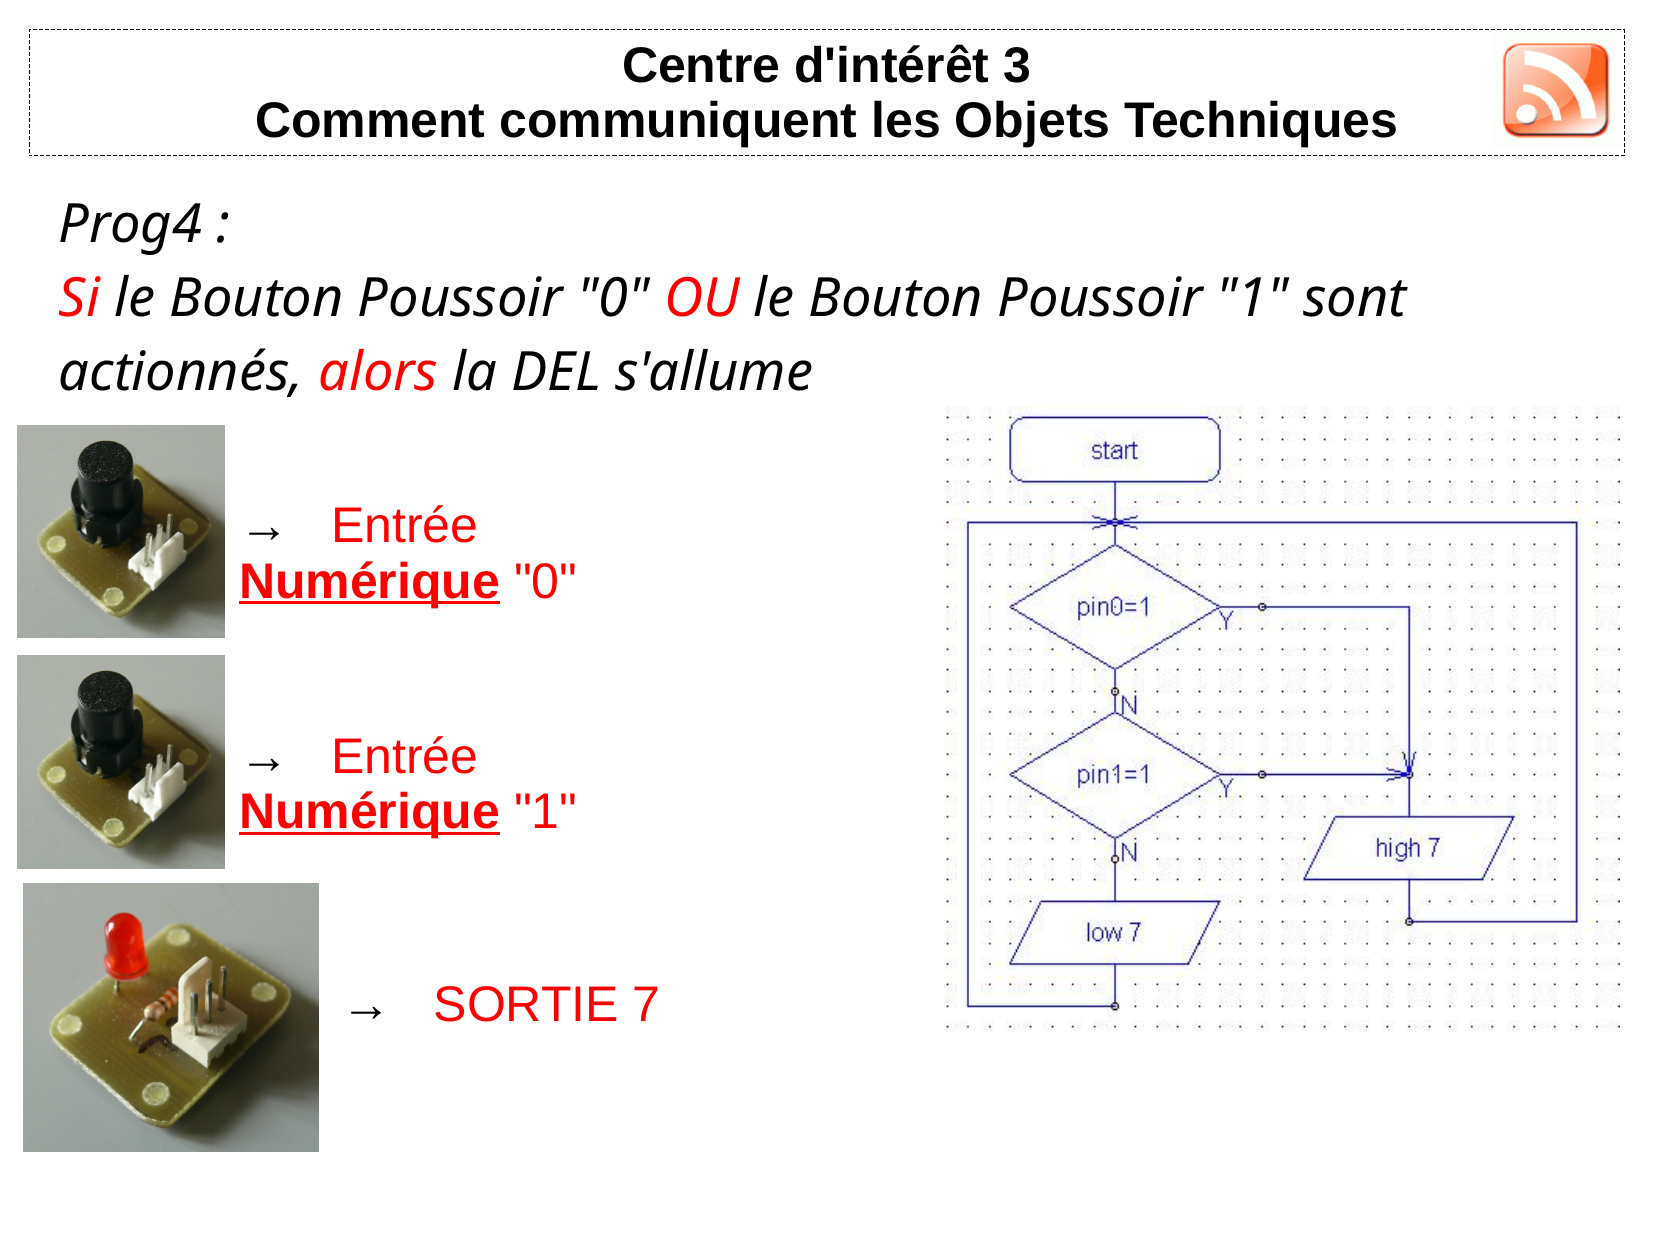

Centre d'intérêt 3
Comment communiquent les Objets Techniques
Prog4 :
Si le Bouton Poussoir "0" OU le Bouton Poussoir "1" sont actionnés, alors la DEL s'allume
→ Entrée
Numérique "0"
→ Entrée
Numérique "1"
→ SORTIE 7